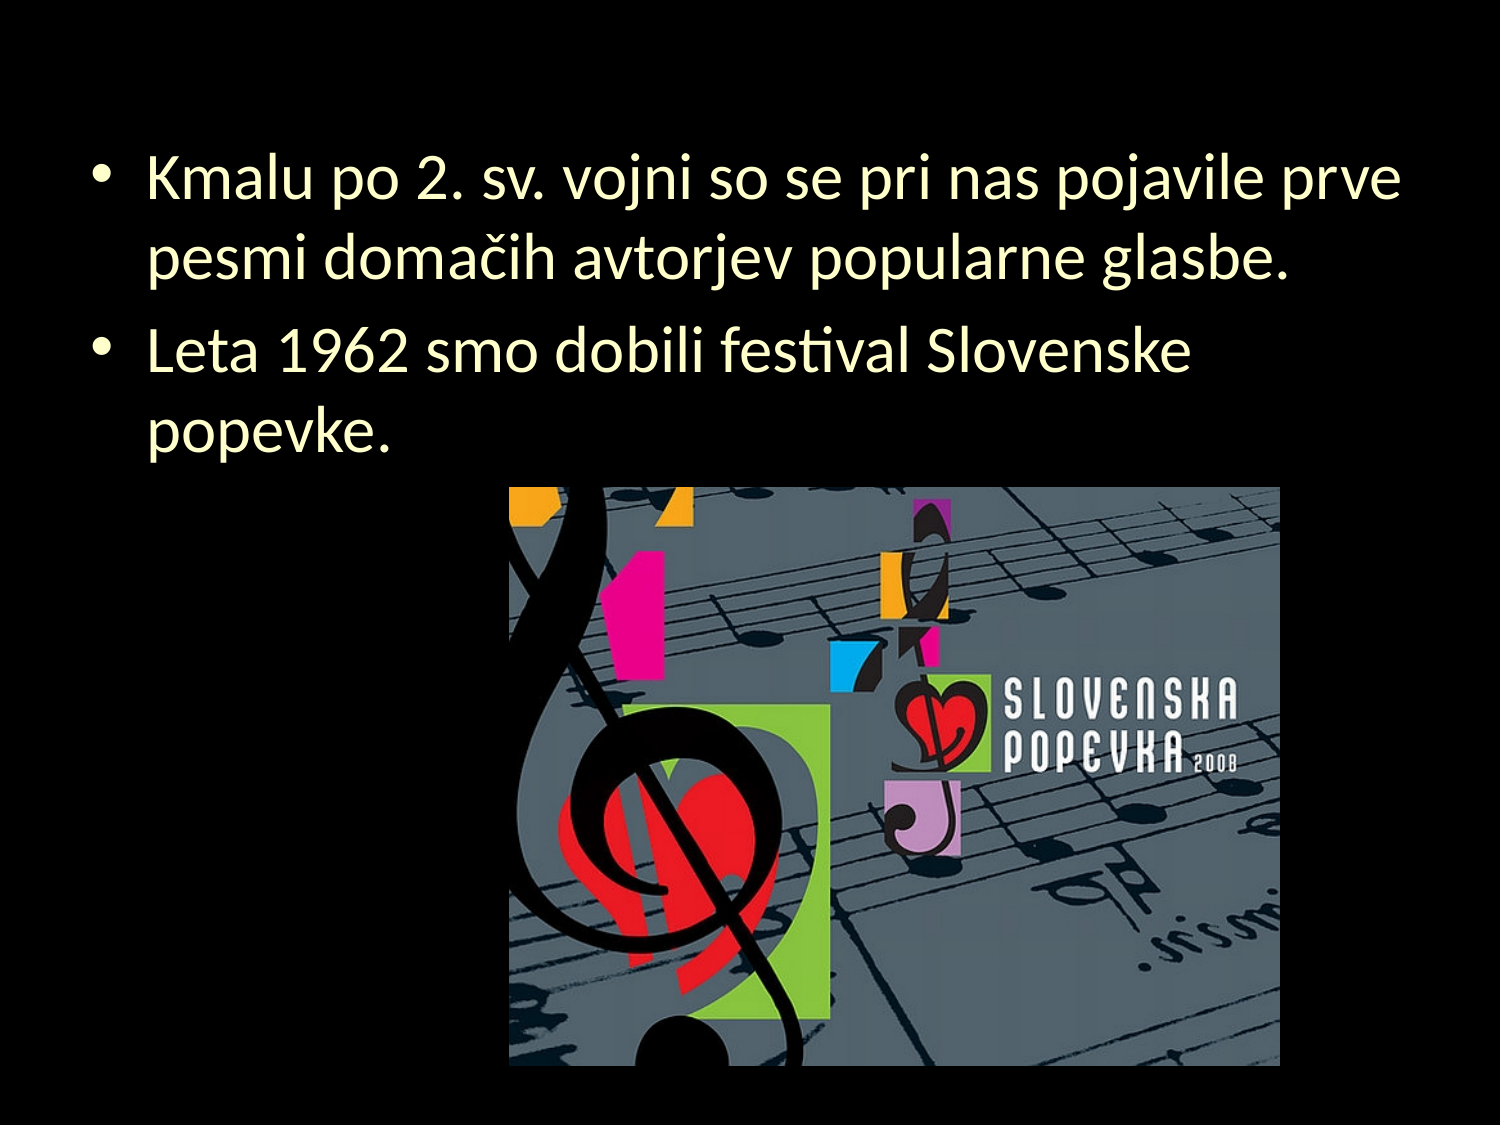

# Kmalu po 2. sv. vojni so se pri nas pojavile prve pesmi domačih avtorjev popularne glasbe.
Leta 1962 smo dobili festival Slovenske popevke.